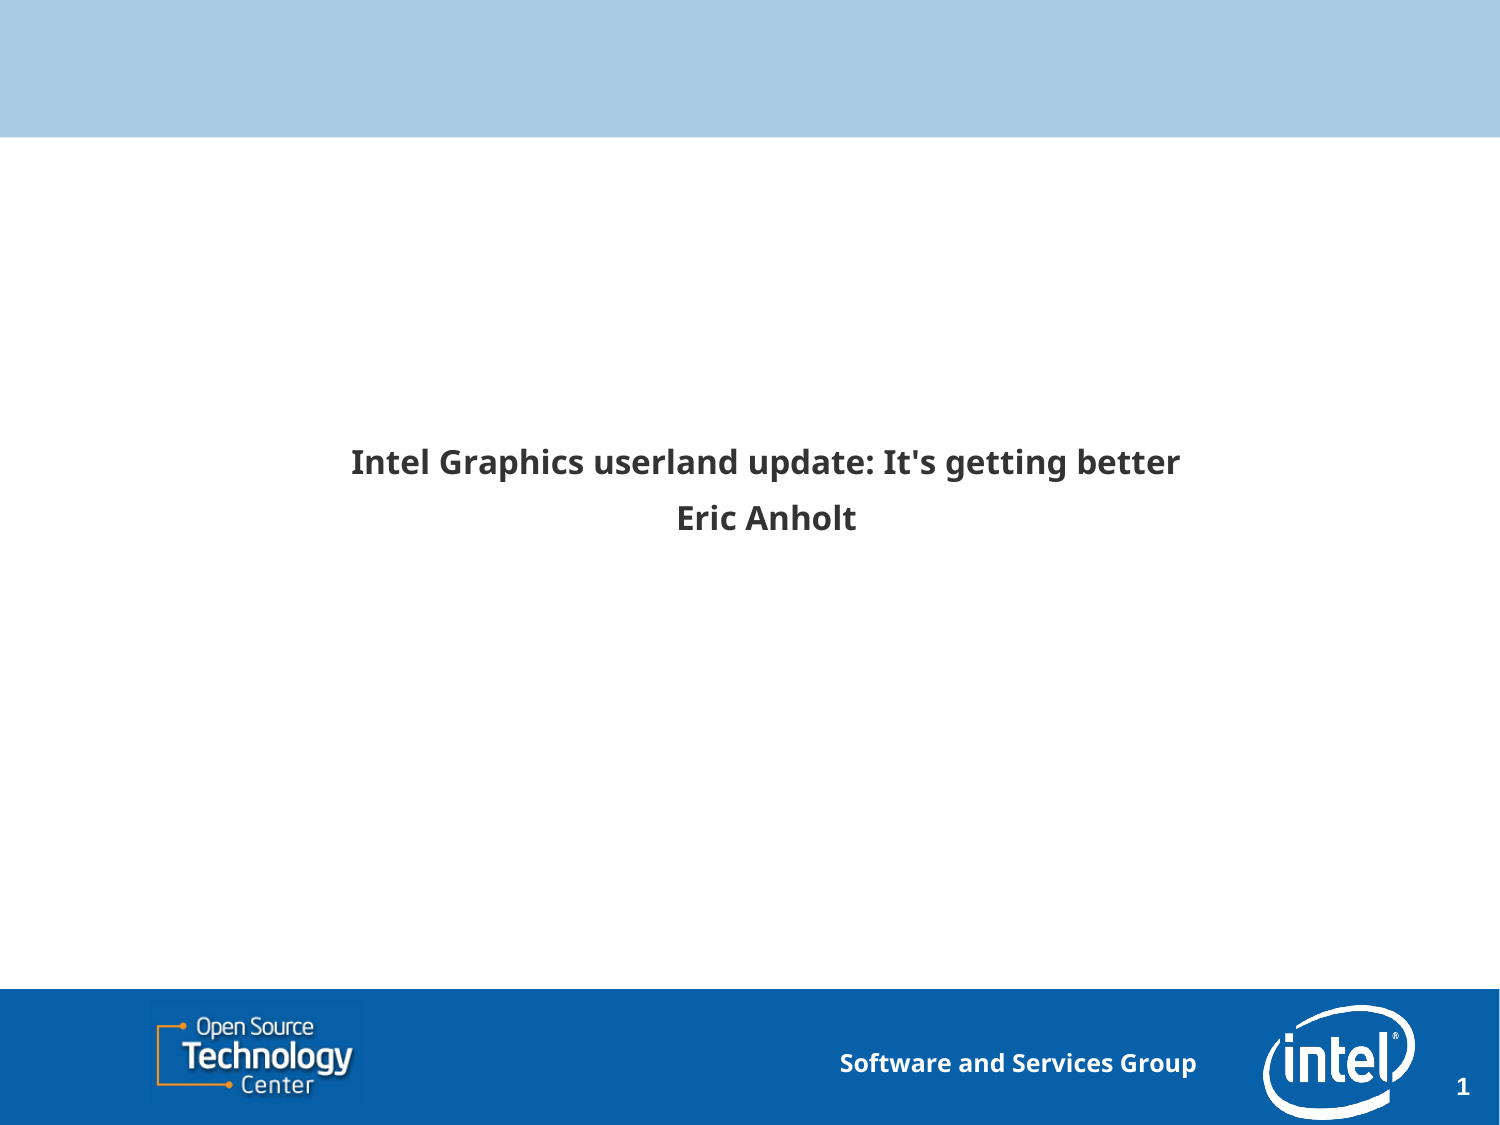

# Intel Graphics userland update: It's getting better
Eric Anholt